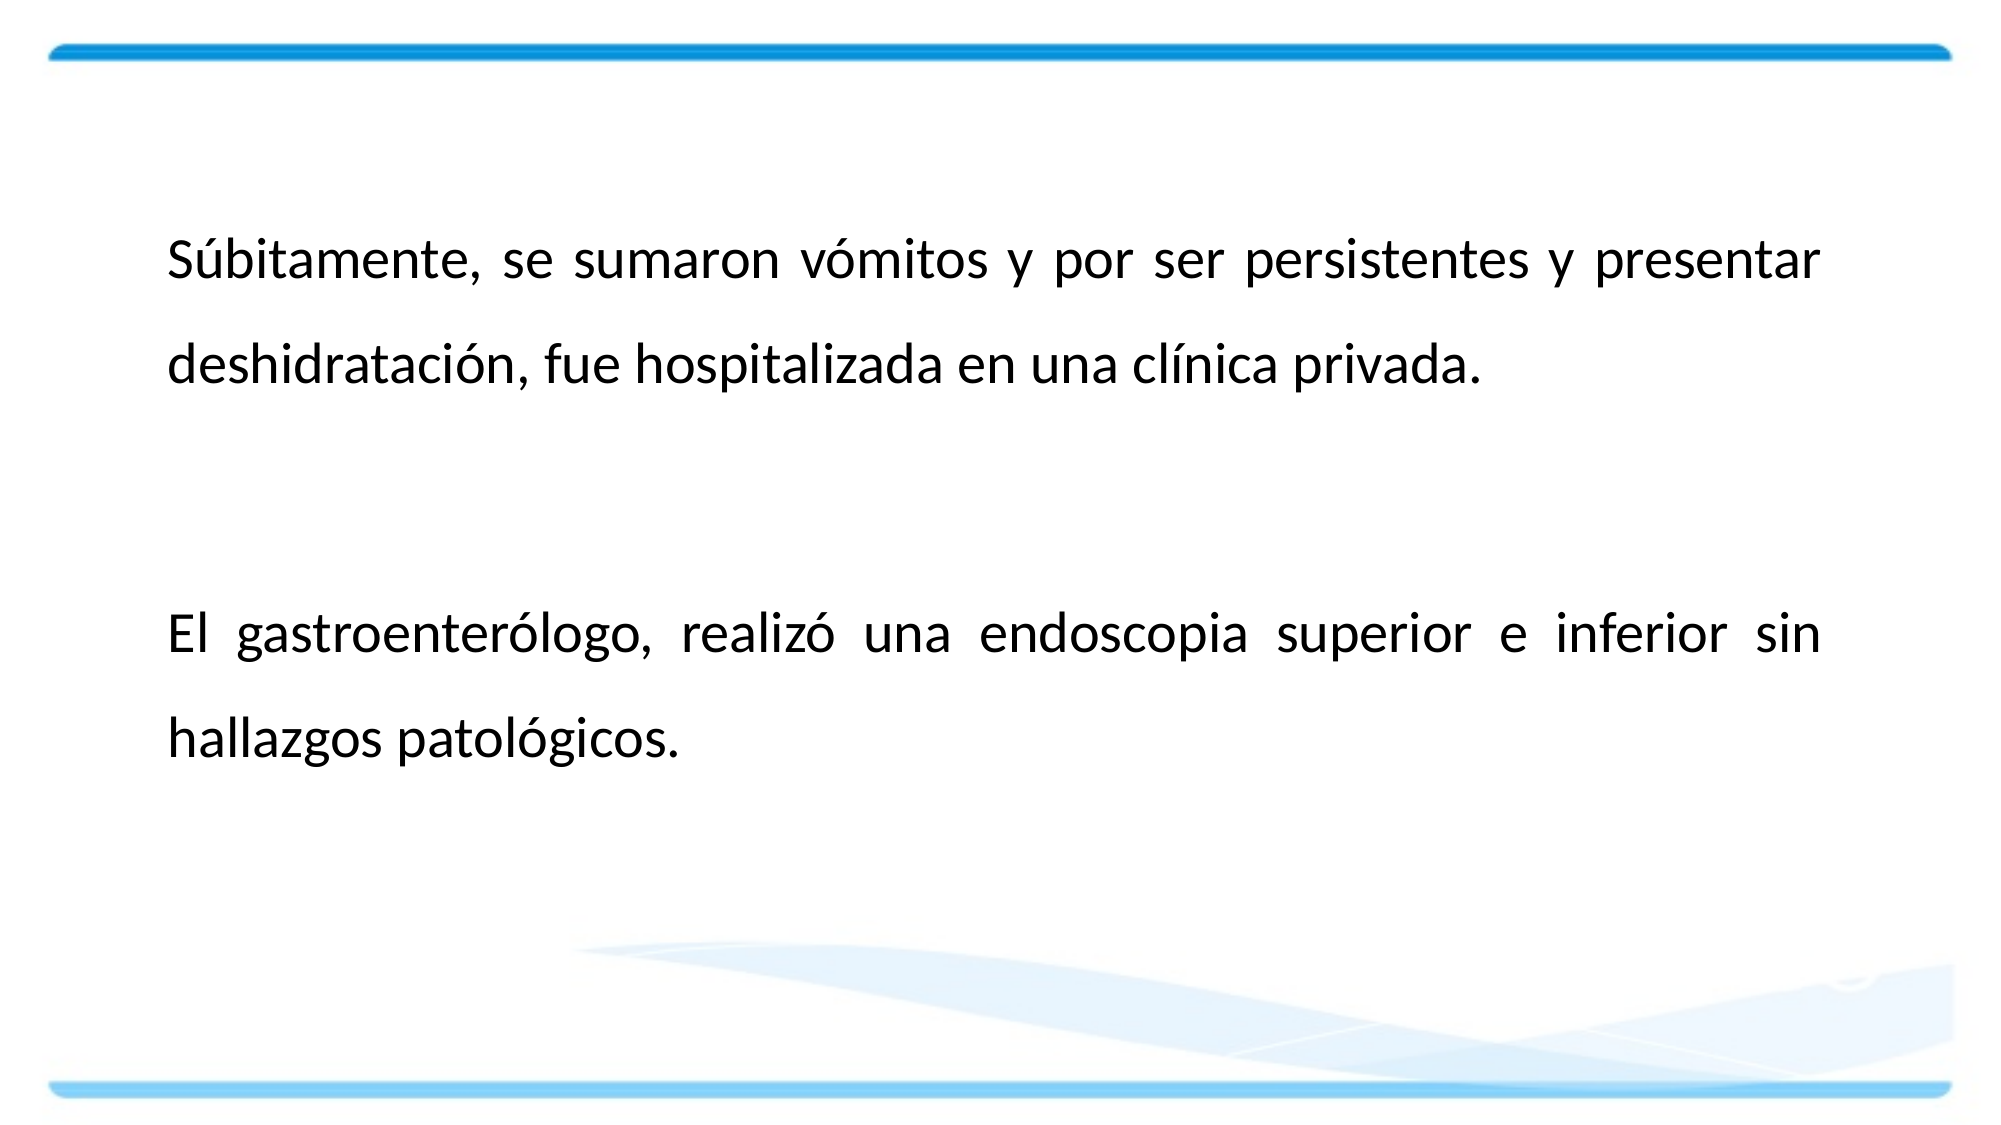

# Súbitamente, se sumaron vómitos y por ser persistentes y presentar deshidratación, fue hospitalizada en una clínica privada.
El gastroenterólogo, realizó una endoscopia superior e inferior sin hallazgos patológicos.